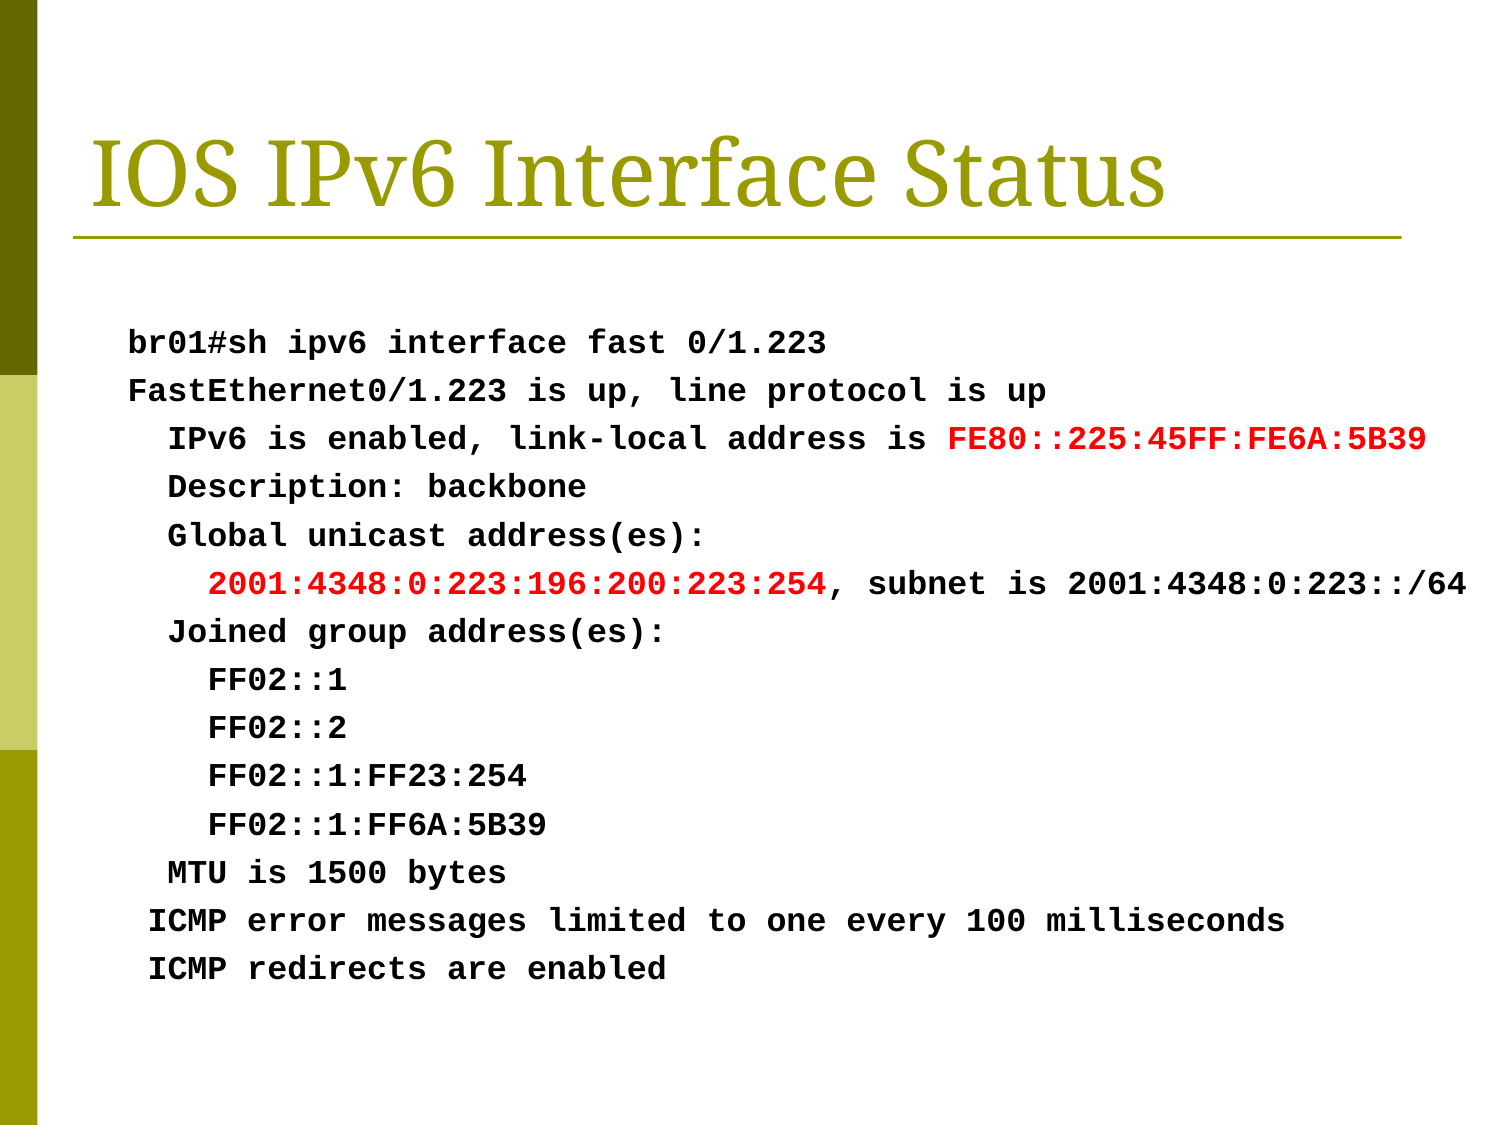

# IOS IPv6 Interface Status
br01#sh ipv6 interface fast 0/1.223
FastEthernet0/1.223 is up, line protocol is up
 IPv6 is enabled, link-local address is FE80::225:45FF:FE6A:5B39
 Description: backbone
 Global unicast address(es):
 2001:4348:0:223:196:200:223:254, subnet is 2001:4348:0:223::/64
 Joined group address(es):
 FF02::1
 FF02::2
 FF02::1:FF23:254
 FF02::1:FF6A:5B39
 MTU is 1500 bytes
 ICMP error messages limited to one every 100 milliseconds
 ICMP redirects are enabled